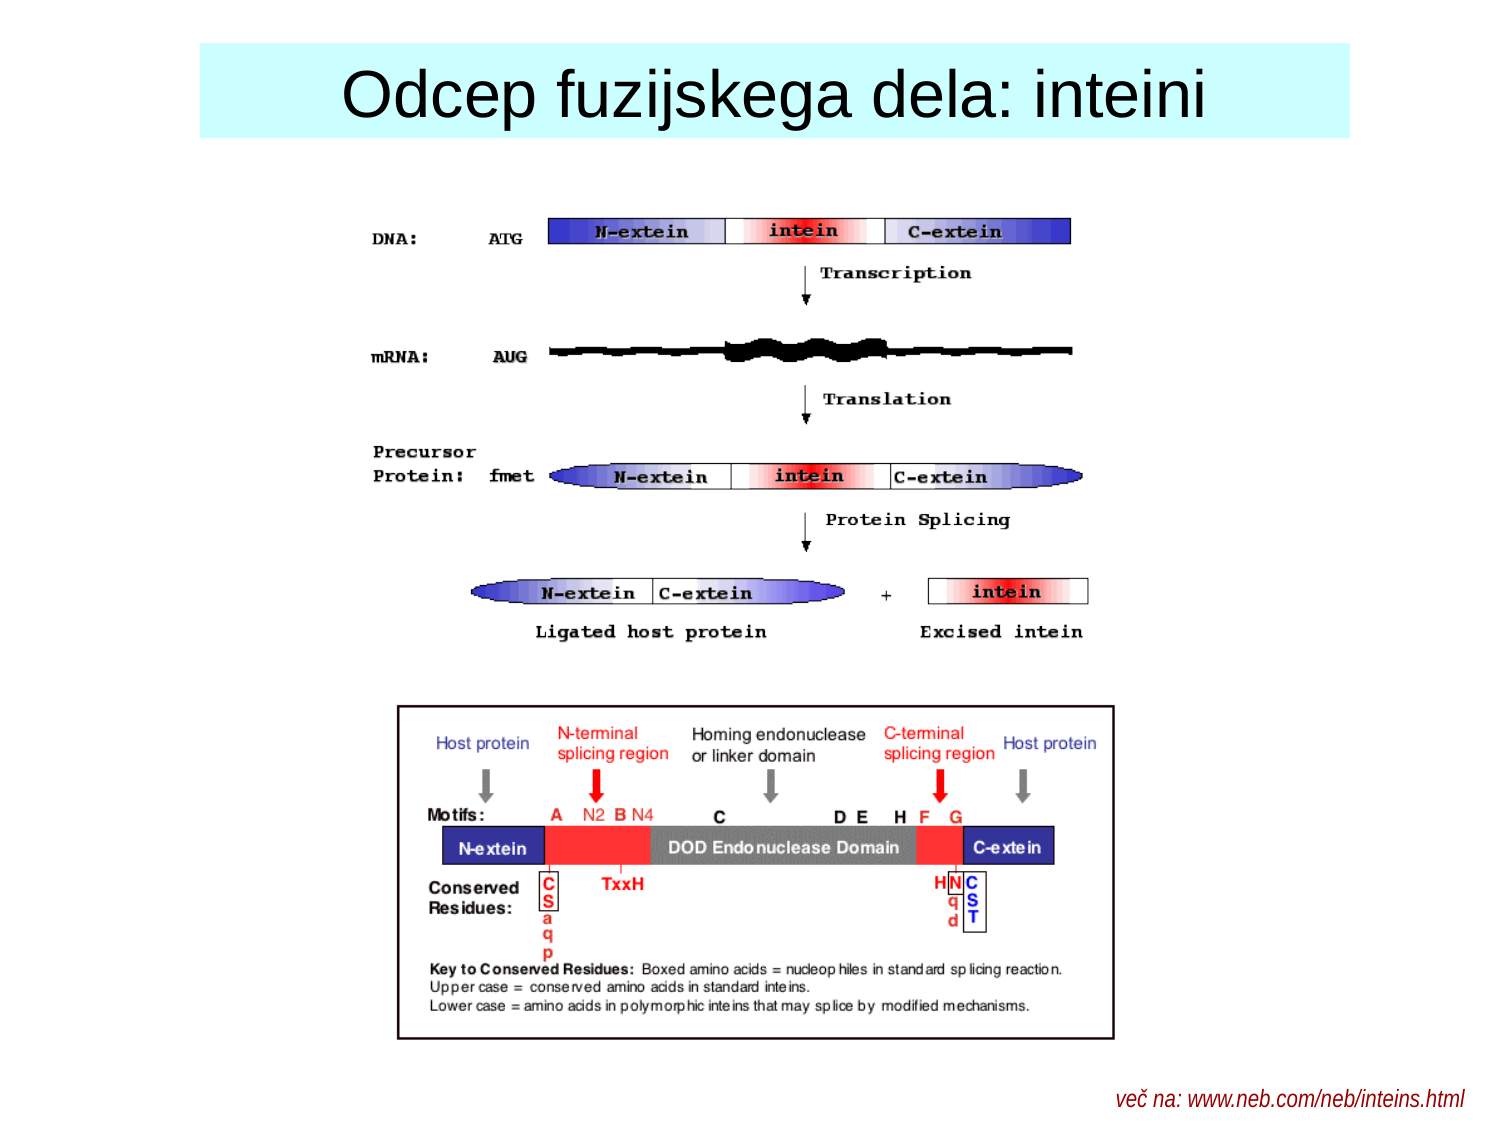

Odcep fuzijskega dela: inteini
več na: www.neb.com/neb/inteins.html